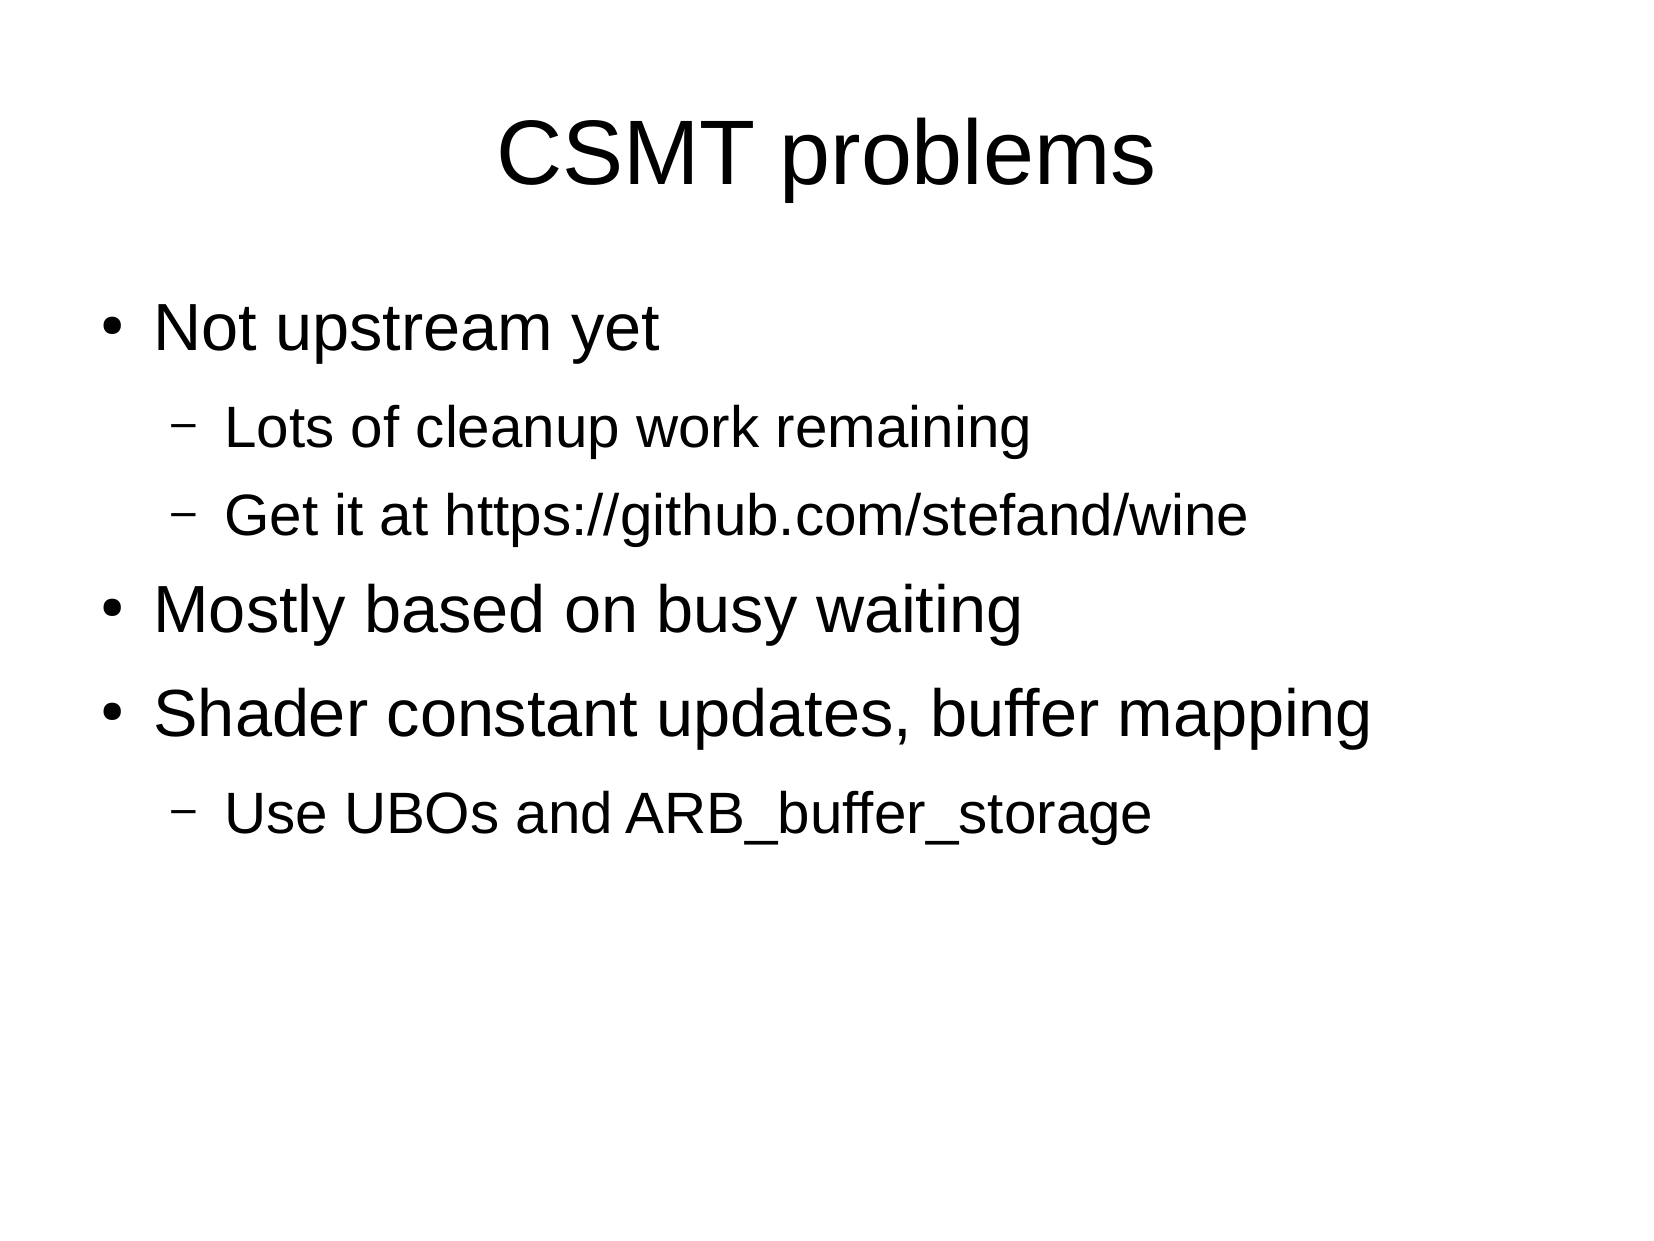

# CSMT problems
Not upstream yet
Lots of cleanup work remaining
Get it at https://github.com/stefand/wine
Mostly based on busy waiting
Shader constant updates, buffer mapping
Use UBOs and ARB_buffer_storage